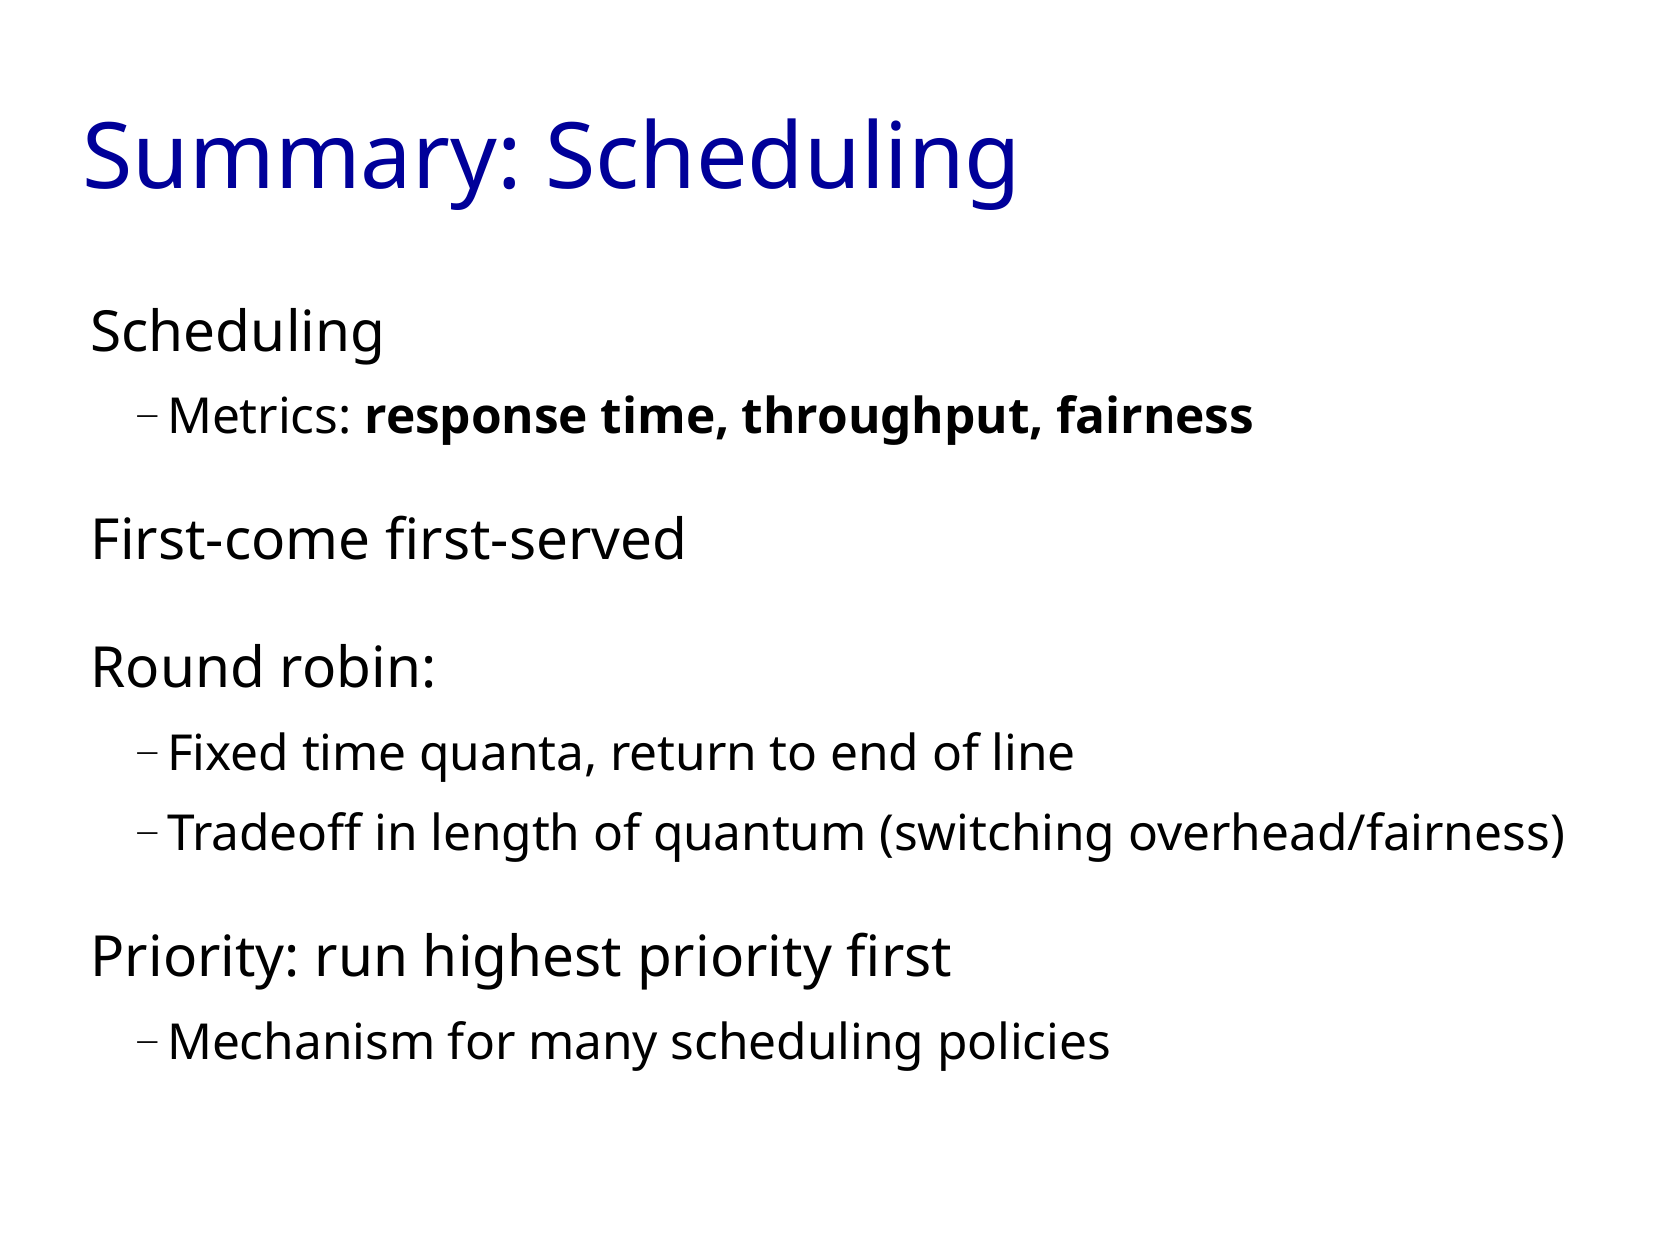

# Summary: Scheduling
Scheduling
Metrics: response time, throughput, fairness
First-come first-served
Round robin:
Fixed time quanta, return to end of line
Tradeoff in length of quantum (switching overhead/fairness)
Priority: run highest priority first
Mechanism for many scheduling policies